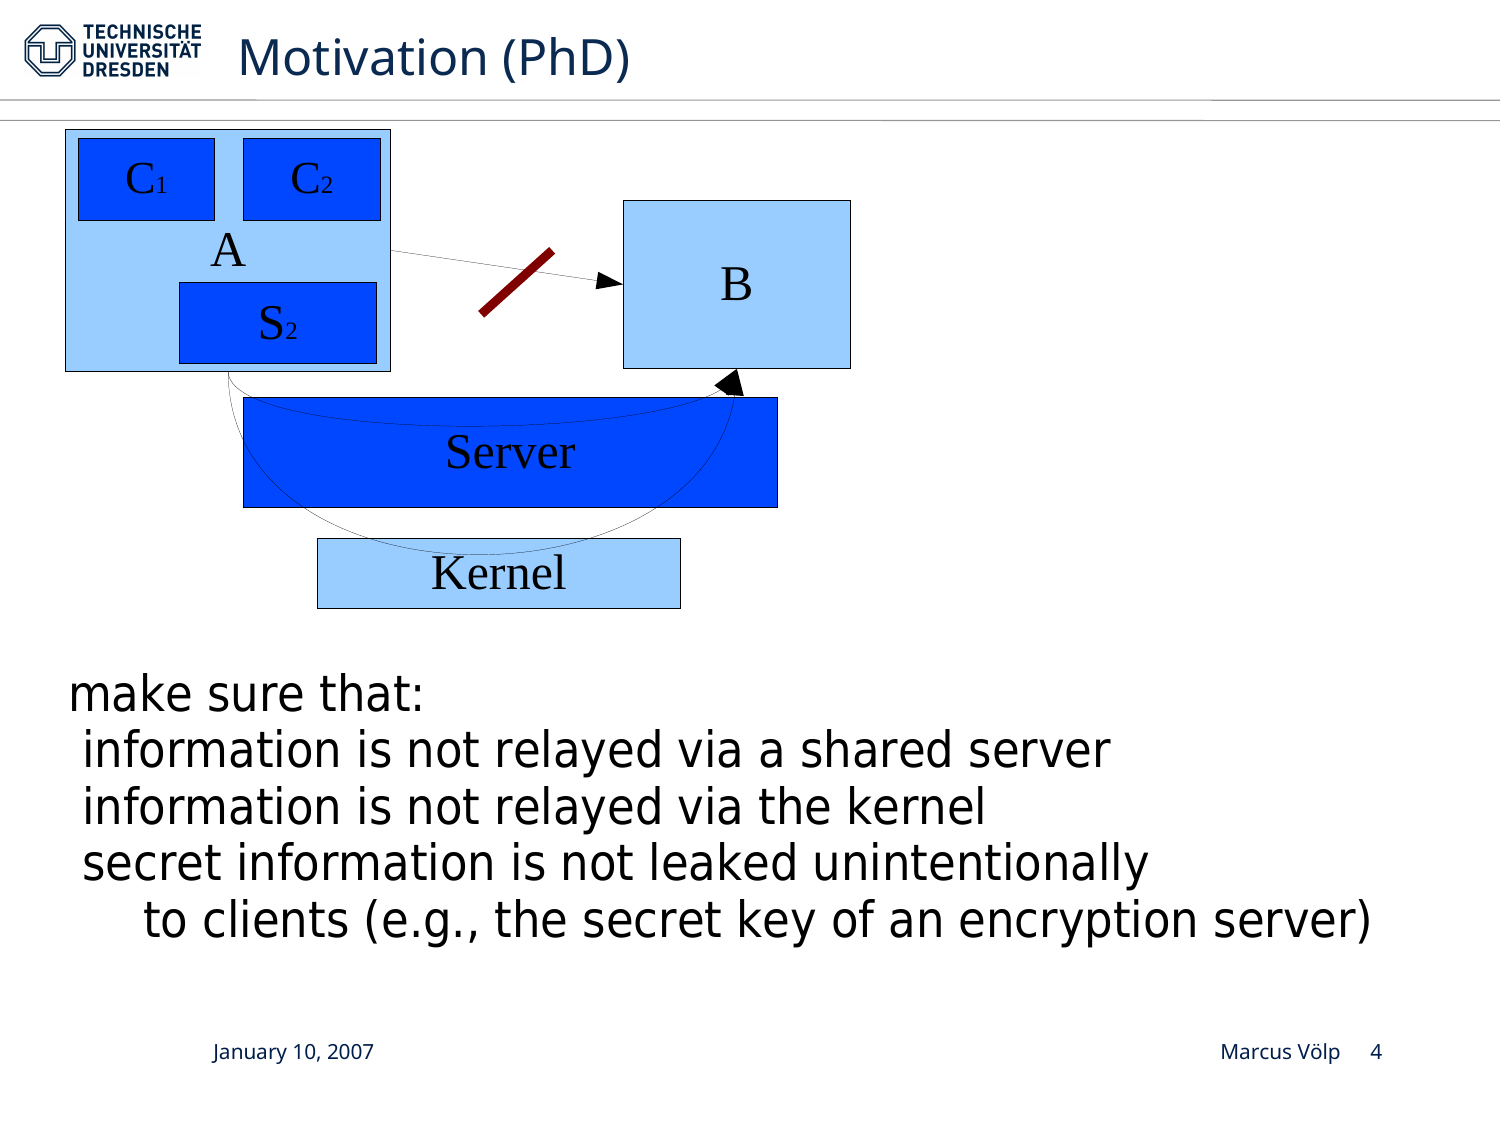

# Motivation (PhD)
A
C1
C2
B
S2
Server
Kernel
make sure that:
 information is not relayed via a shared server
 information is not relayed via the kernel
 secret information is not leaked unintentionally
	to clients (e.g., the secret key of an encryption server)